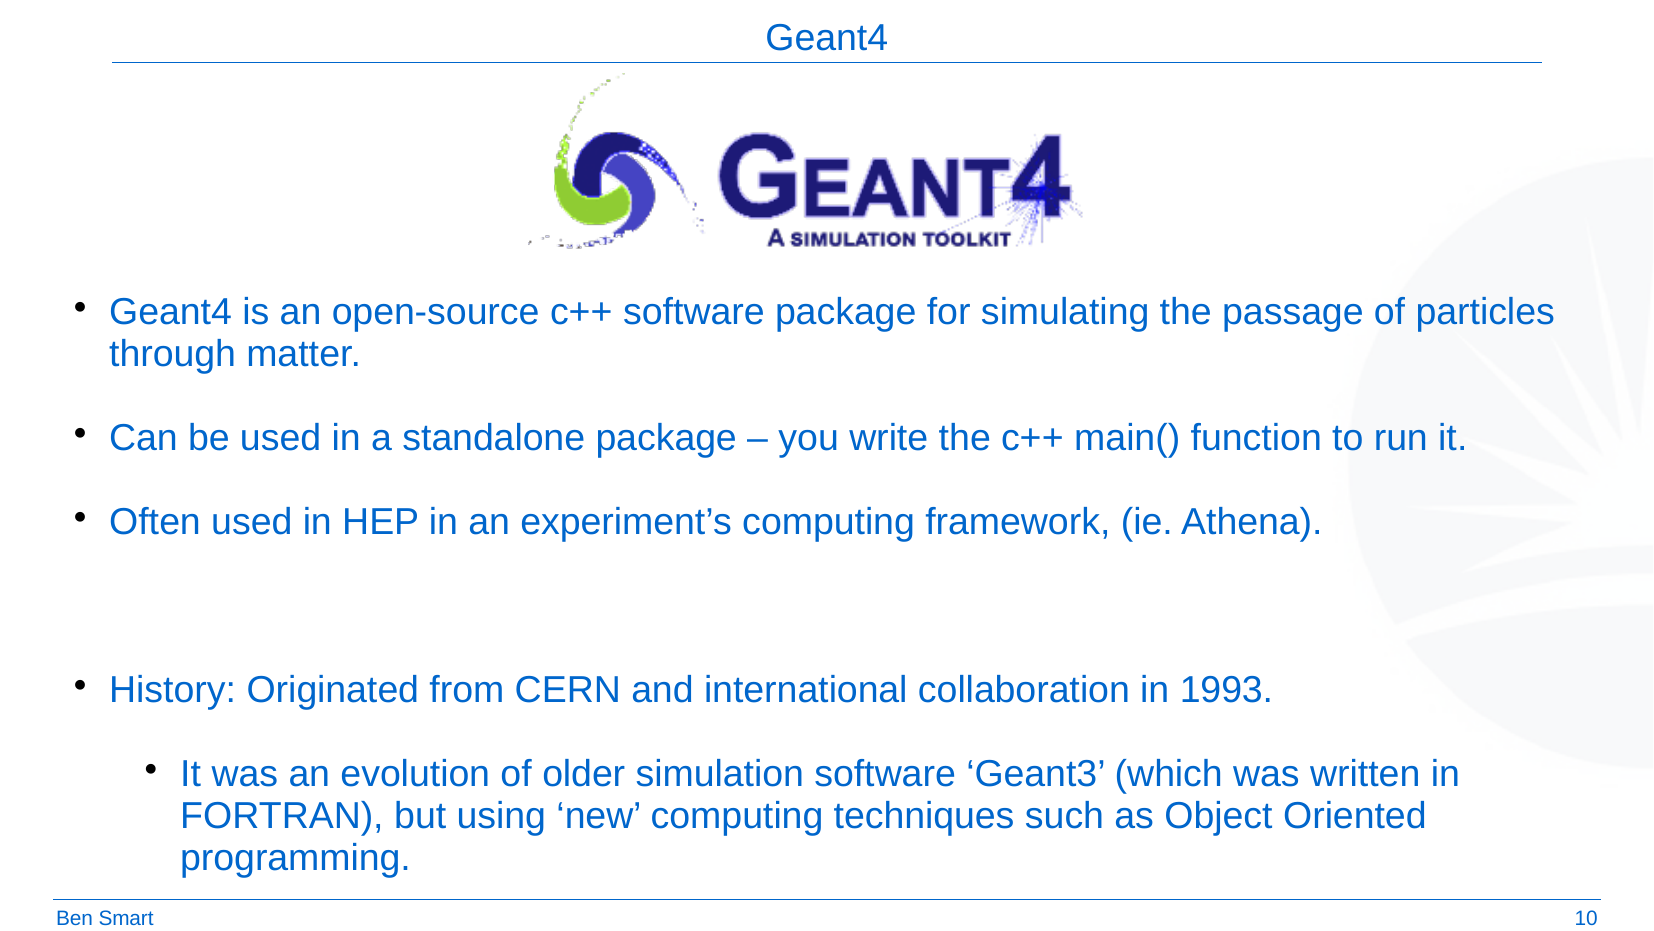

Geant4
Geant4 is an open-source c++ software package for simulating the passage of particles through matter.
Can be used in a standalone package – you write the c++ main() function to run it.
Often used in HEP in an experiment’s computing framework, (ie. Athena).
History: Originated from CERN and international collaboration in 1993.
It was an evolution of older simulation software ‘Geant3’ (which was written in FORTRAN), but using ‘new’ computing techniques such as Object Oriented programming.
Ben Smart